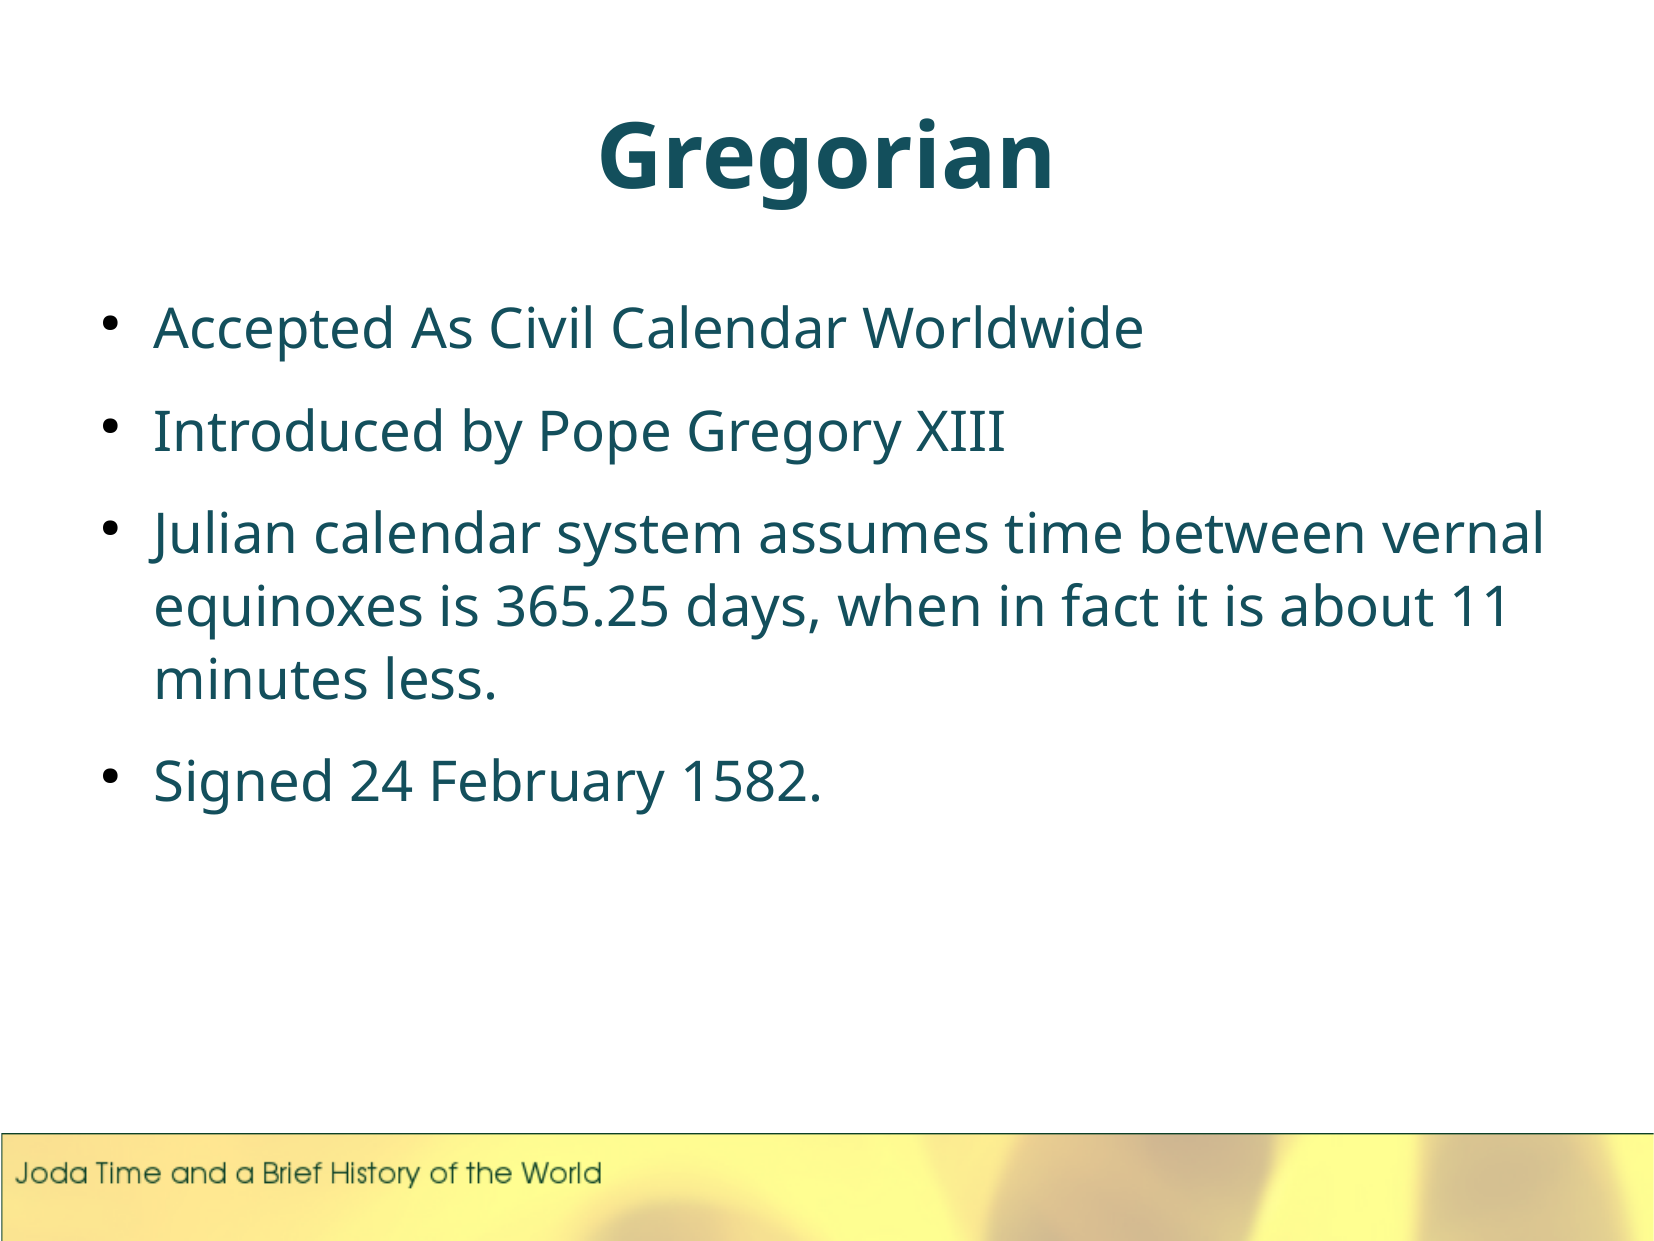

# Gregorian
Accepted As Civil Calendar Worldwide
Introduced by Pope Gregory XIII
Julian calendar system assumes time between vernal equinoxes is 365.25 days, when in fact it is about 11 minutes less.
Signed 24 February 1582.